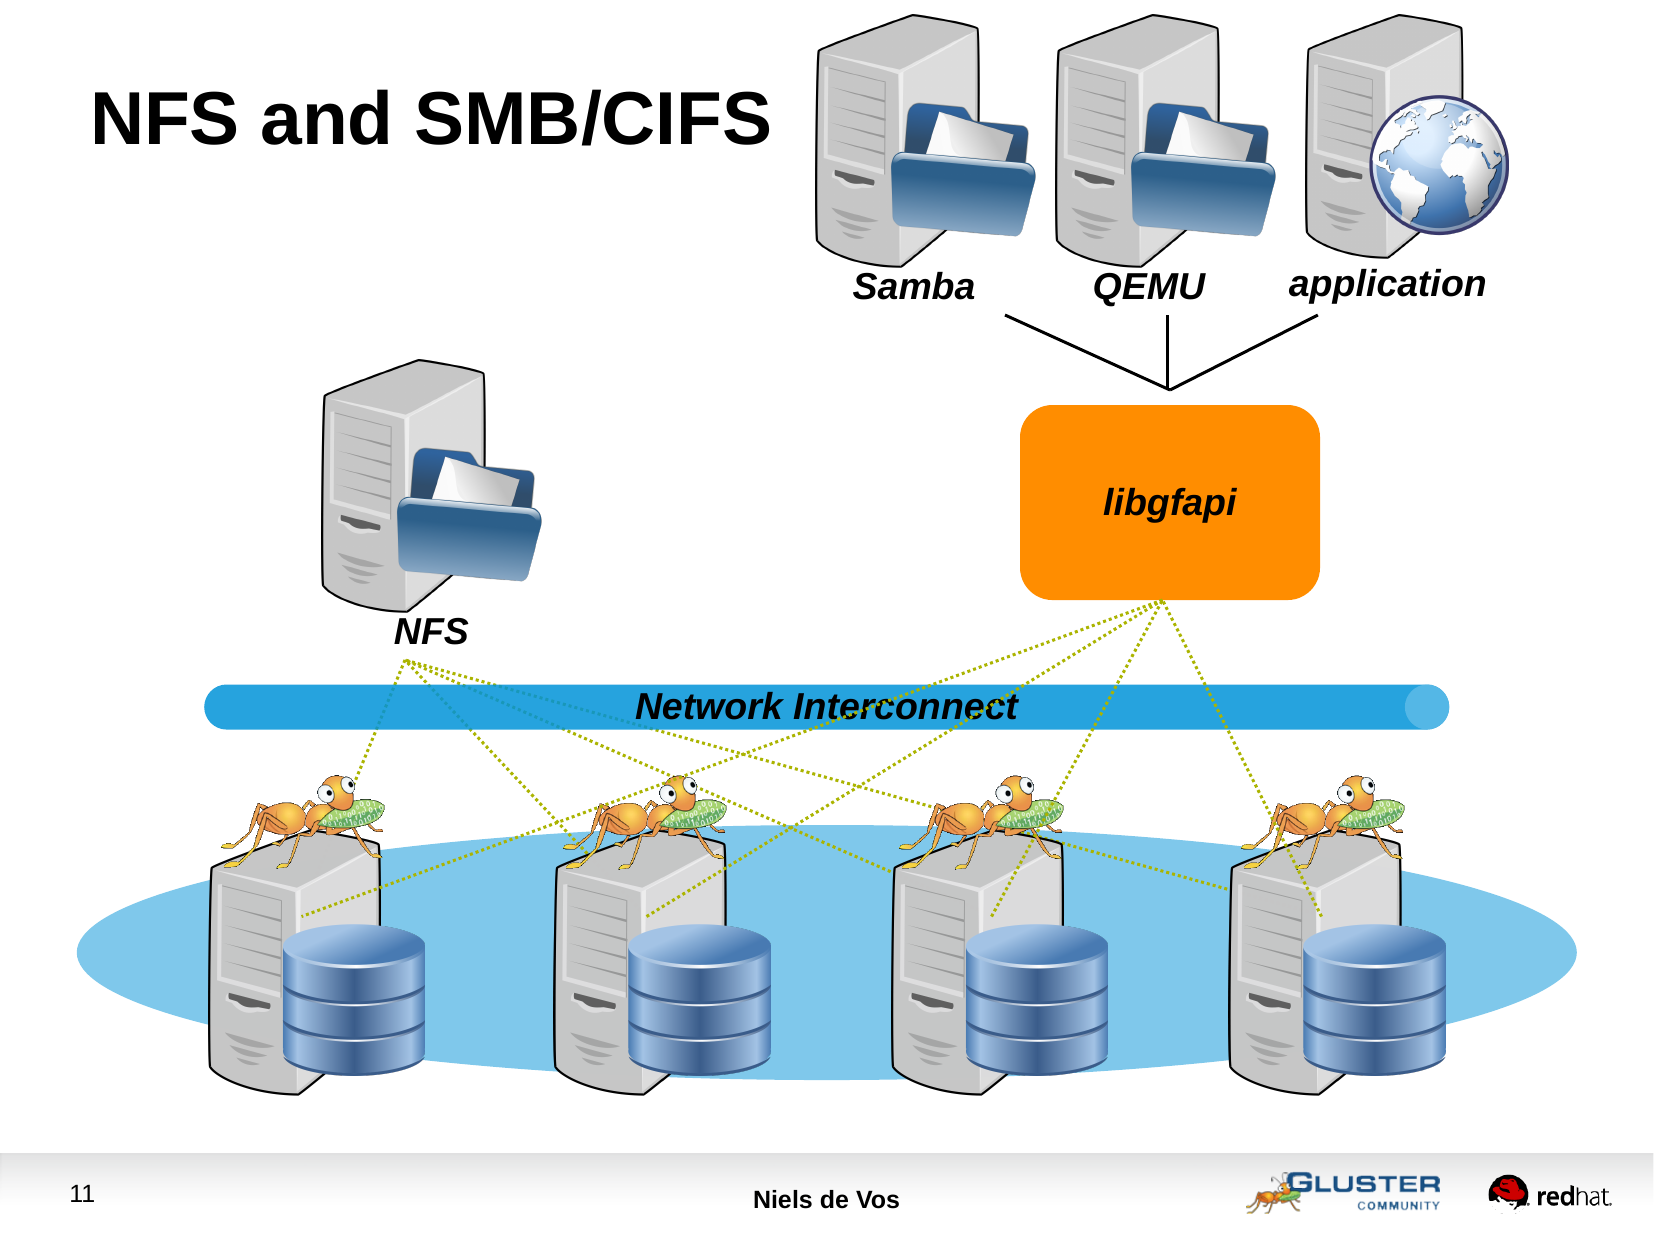

# NFS and SMB/CIFS
Samba
QEMU
application
libgfapi
NFS
Network Interconnect